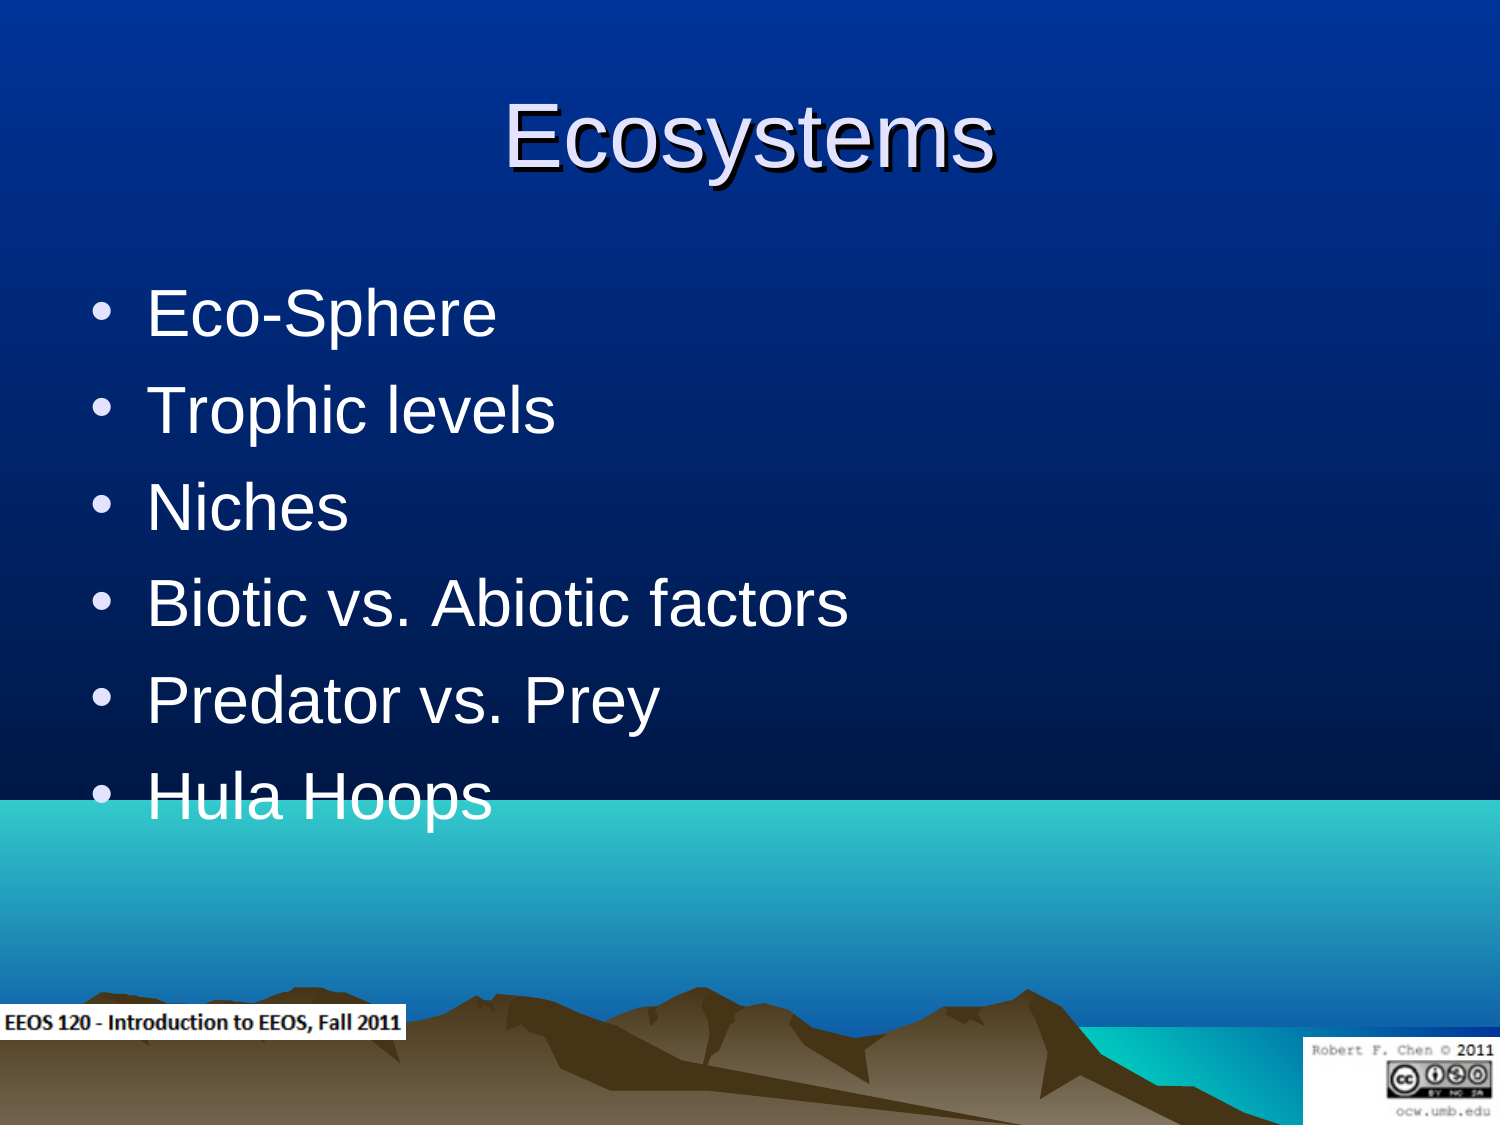

# Ecosystems
Eco-Sphere
Trophic levels
Niches
Biotic vs. Abiotic factors
Predator vs. Prey
Hula Hoops